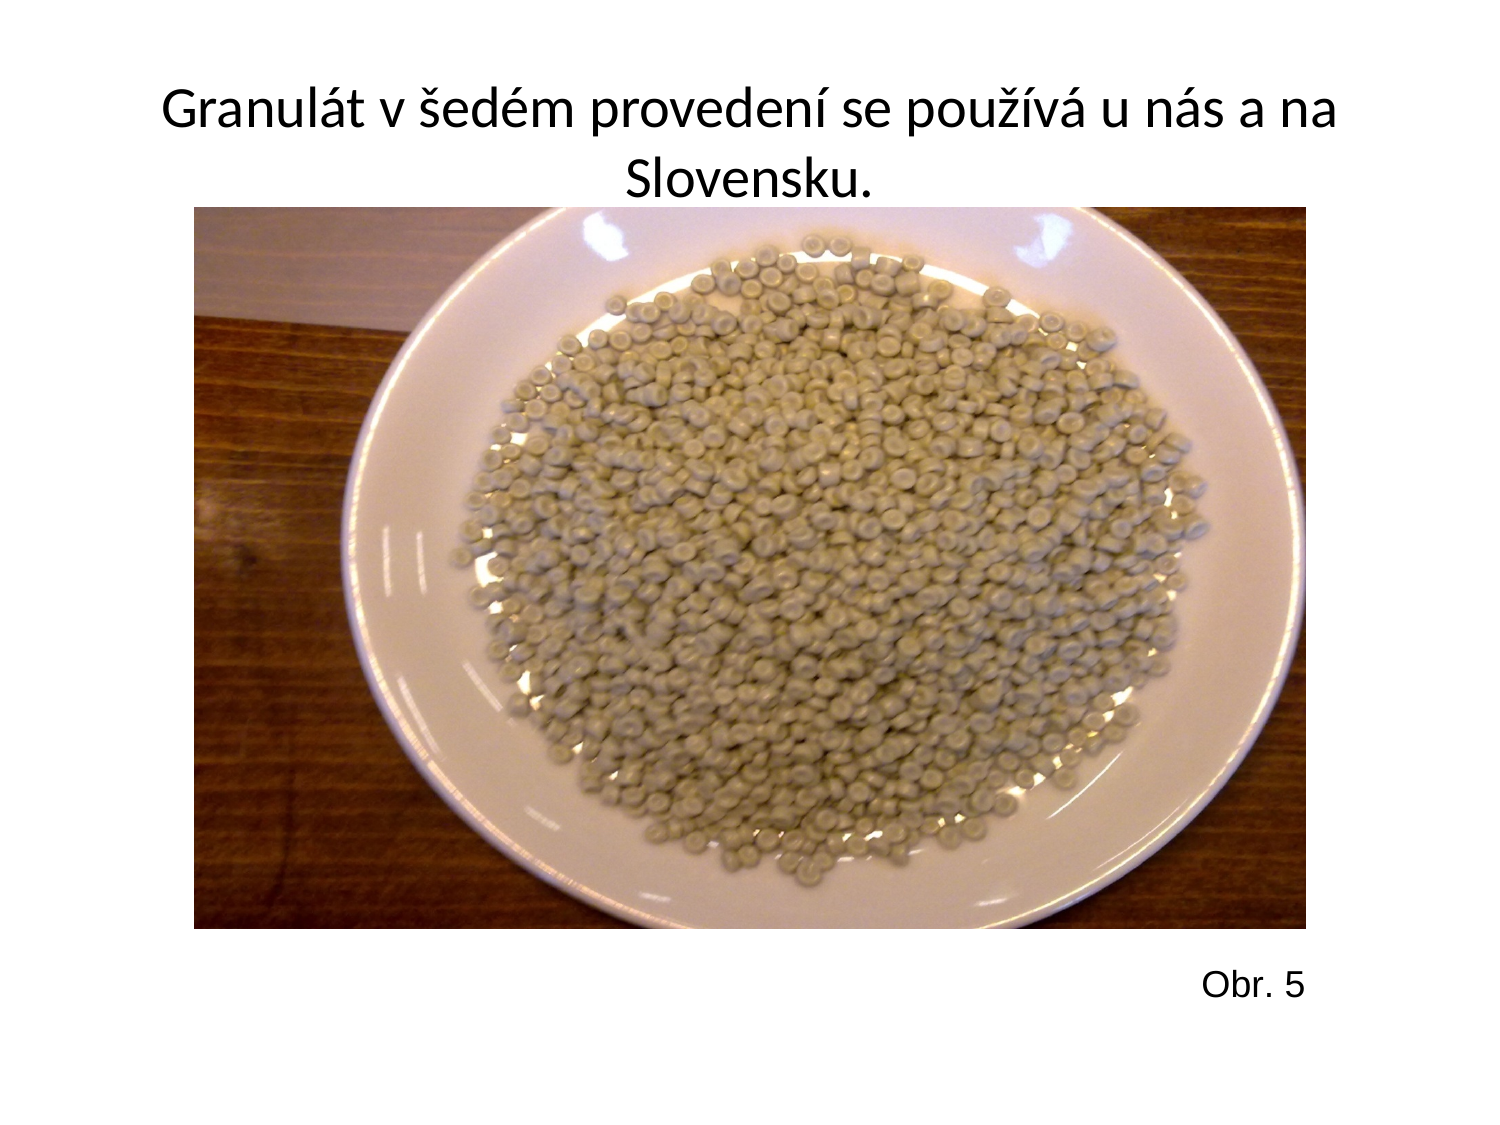

# Granulát v šedém provedení se používá u nás a na Slovensku.
Obr. 5